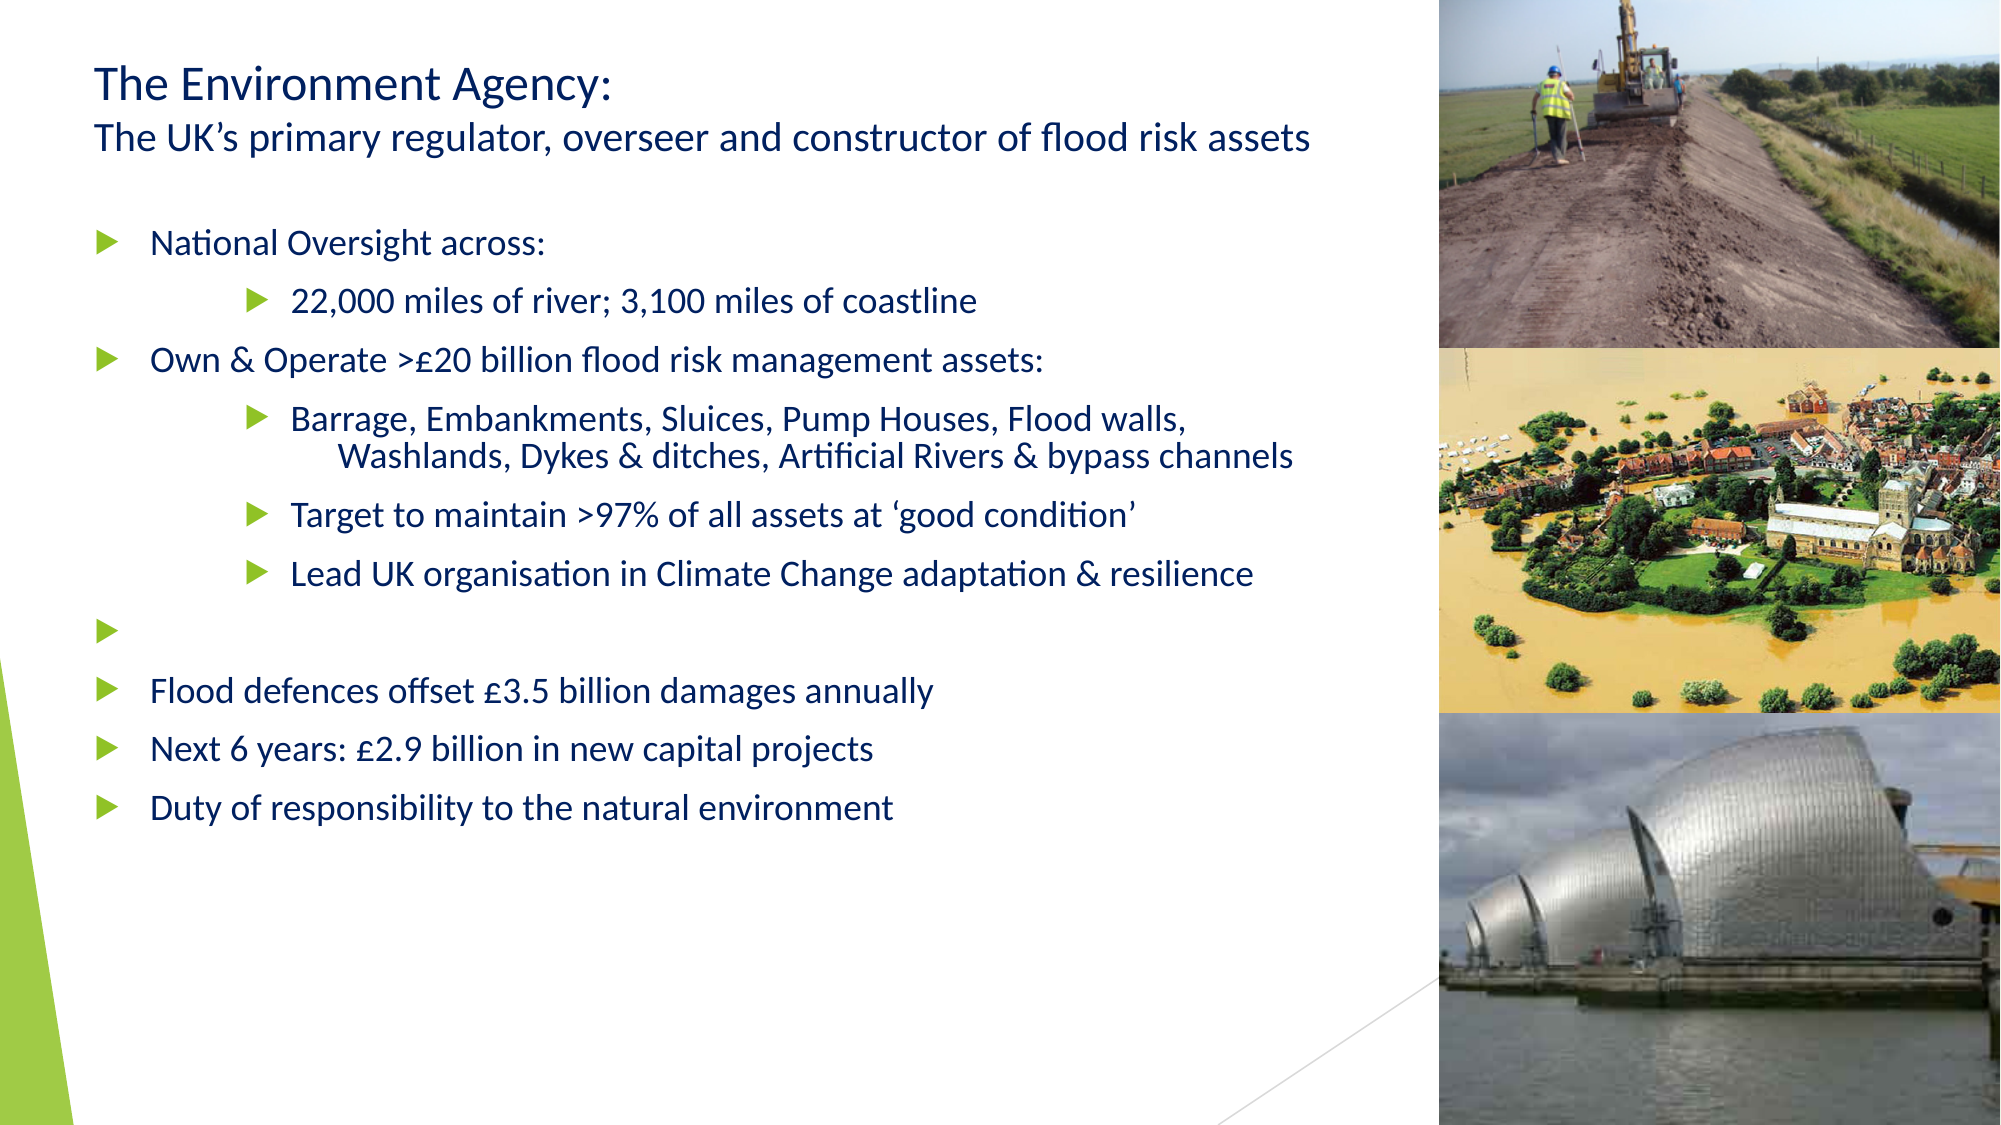

The Environment Agency:
The UK’s primary regulator, overseer and constructor of flood risk assets
# National Oversight across:
22,000 miles of river; 3,100 miles of coastline
Own & Operate >£20 billion flood risk management assets:
Barrage, Embankments, Sluices, Pump Houses, Flood walls, Washlands, Dykes & ditches, Artificial Rivers & bypass channels
Target to maintain >97% of all assets at ‘good condition’
Lead UK organisation in Climate Change adaptation & resilience
Flood defences offset £3.5 billion damages annually
Next 6 years: £2.9 billion in new capital projects
Duty of responsibility to the natural environment